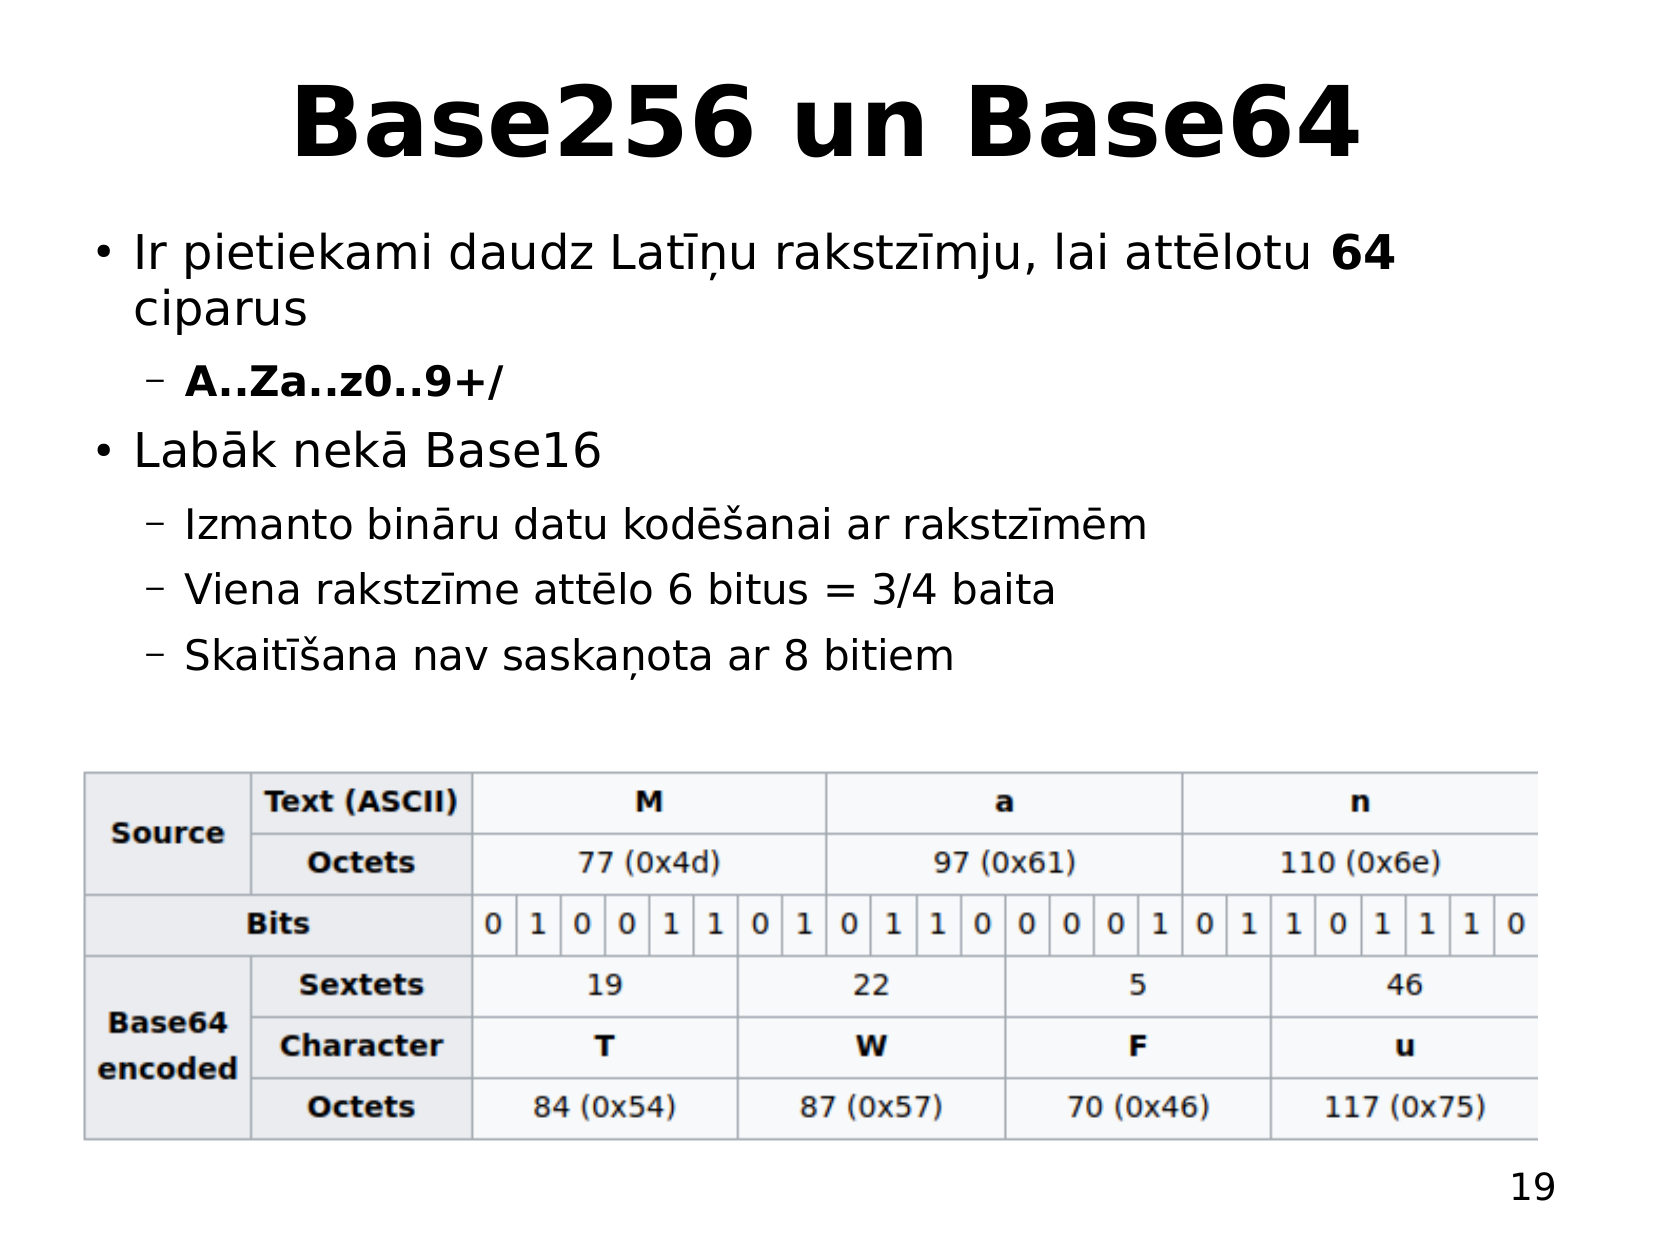

# Base256 un Base64
Ir pietiekami daudz Latīņu rakstzīmju, lai attēlotu 64 ciparus
A..Za..z0..9+/
Labāk nekā Base16
Izmanto bināru datu kodēšanai ar rakstzīmēm
Viena rakstzīme attēlo 6 bitus = 3/4 baita
Skaitīšana nav saskaņota ar 8 bitiem